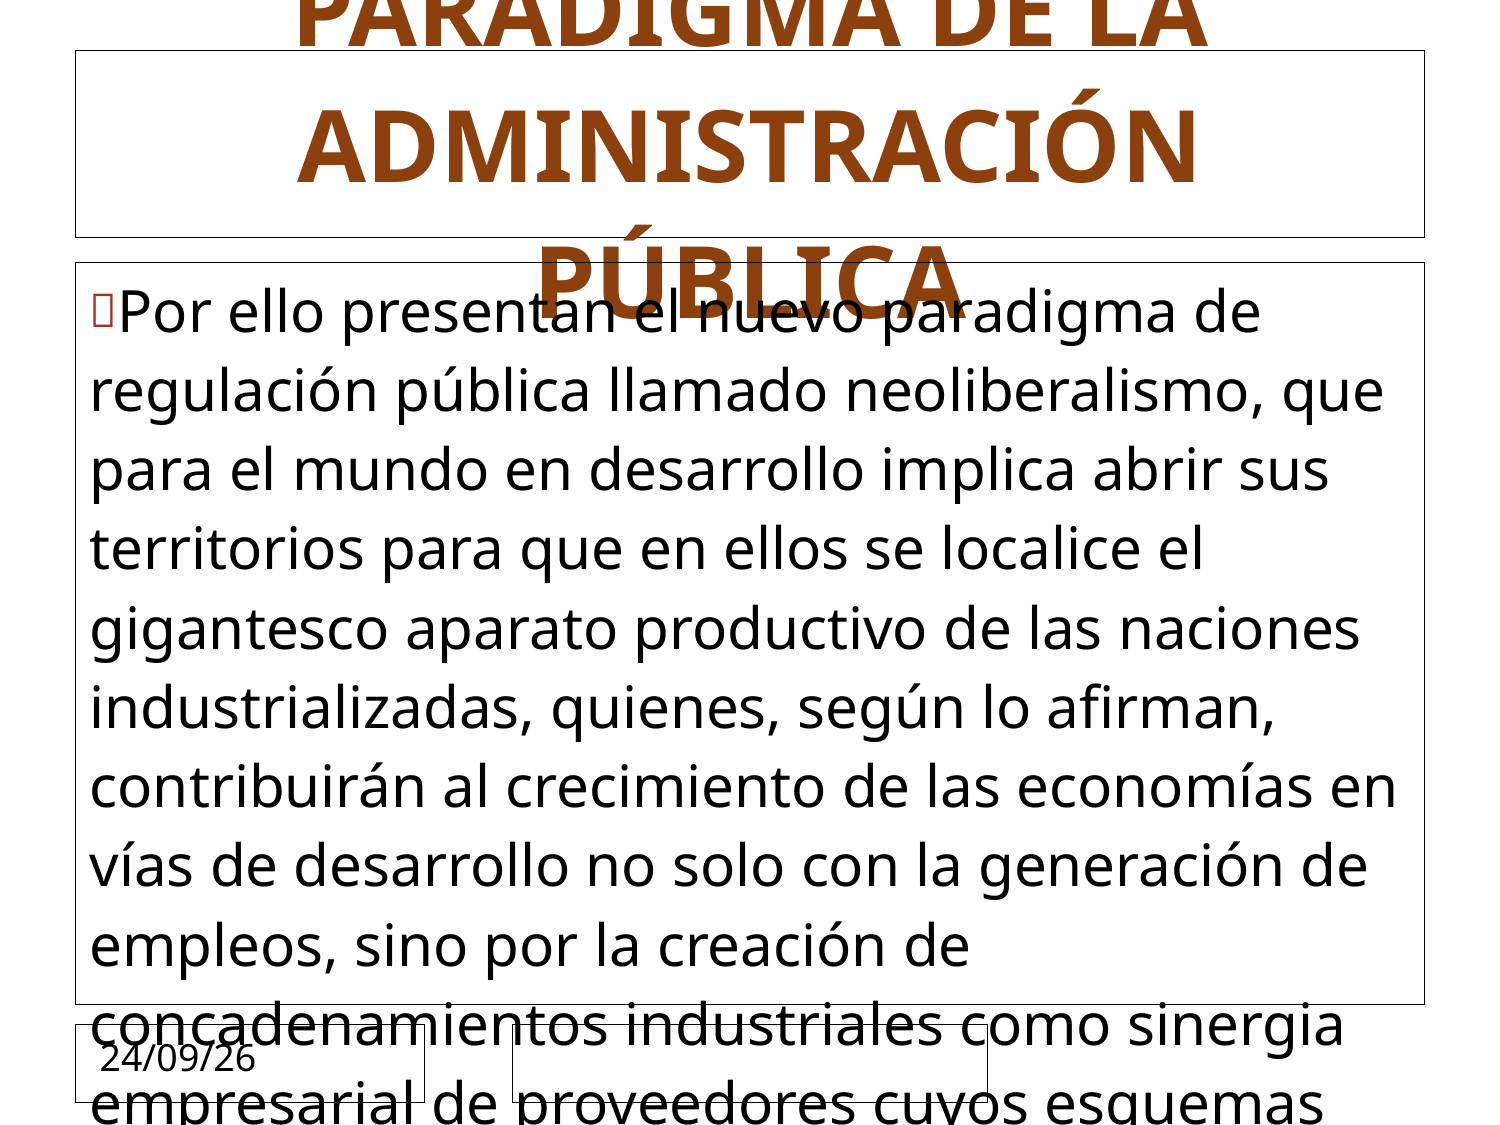

# PARADIGMA DE LA ADMINISTRACIÓN PÚBLICA
Por ello presentan el nuevo paradigma de regulación pública llamado neoliberalismo, que para el mundo en desarrollo implica abrir sus territorios para que en ellos se localice el gigantesco aparato productivo de las naciones industrializadas, quienes, según lo afirman, contribuirán al crecimiento de las economías en vías de desarrollo no solo con la generación de empleos, sino por la creación de concadenamientos industriales como sinergia empresarial de proveedores cuyos esquemas modernos fortalecerán el aparato productivo de la nación receptora. Las naciones industriales por su parte mejorarán su eficiencia productiva. Un mundo feliz con una producción compartida. ¡Abajo los nacionalismos! ¡Viva el ciudadano internacional¡